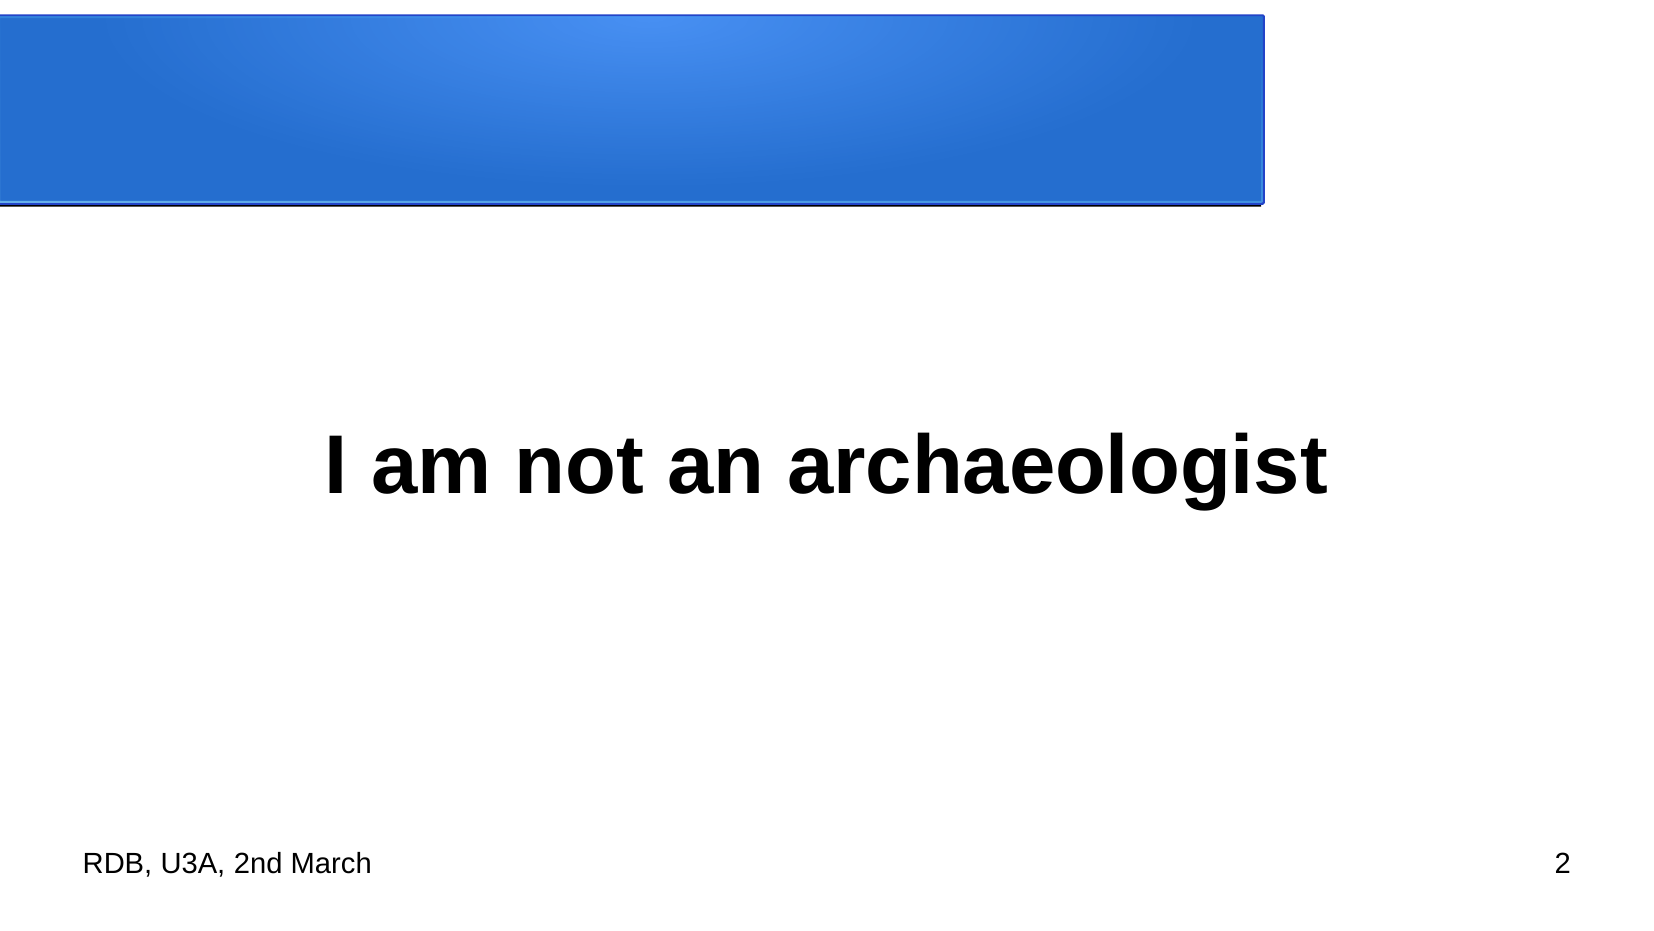

#
I am not an archaeologist
RDB, U3A, 2nd March
2